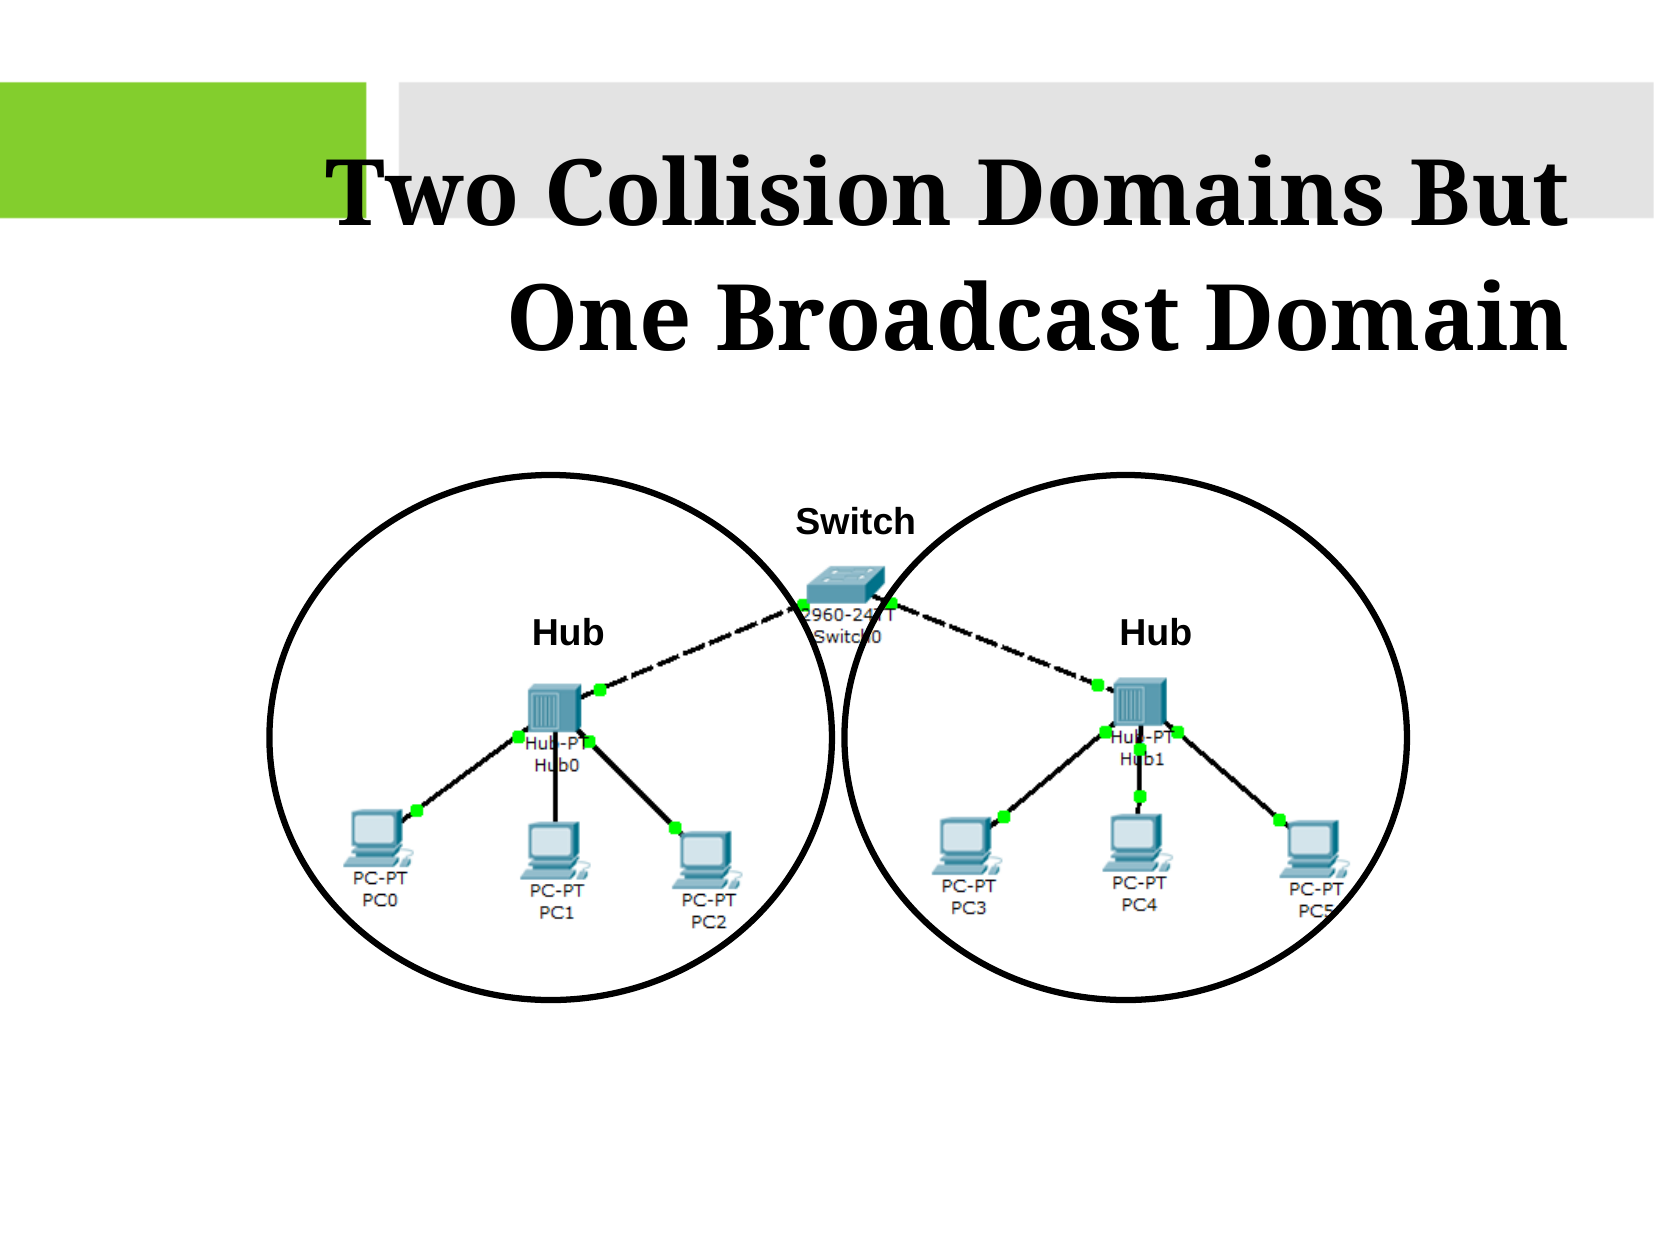

# Two Collision Domains But One Broadcast Domain
Switch
Hub
Hub